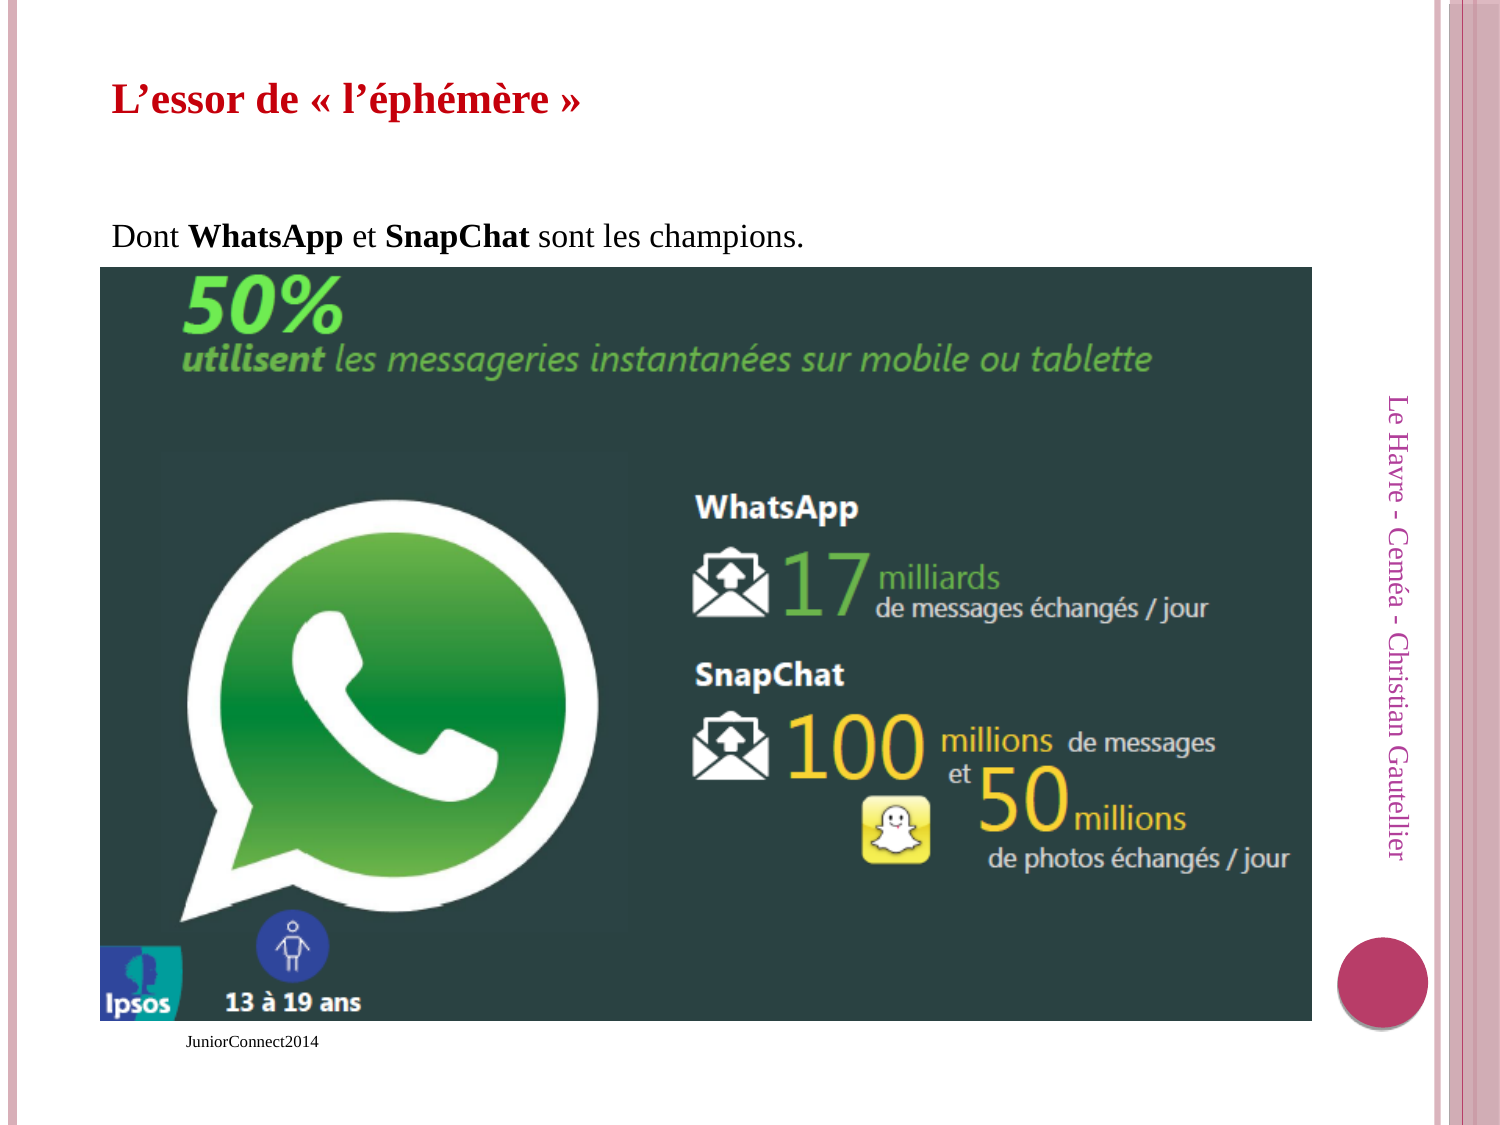

L’essor de « l’éphémère »
Dont WhatsApp et SnapChat sont les champions.
Le Havre - Ceméa - Christian Gautellier
JuniorConnect2014